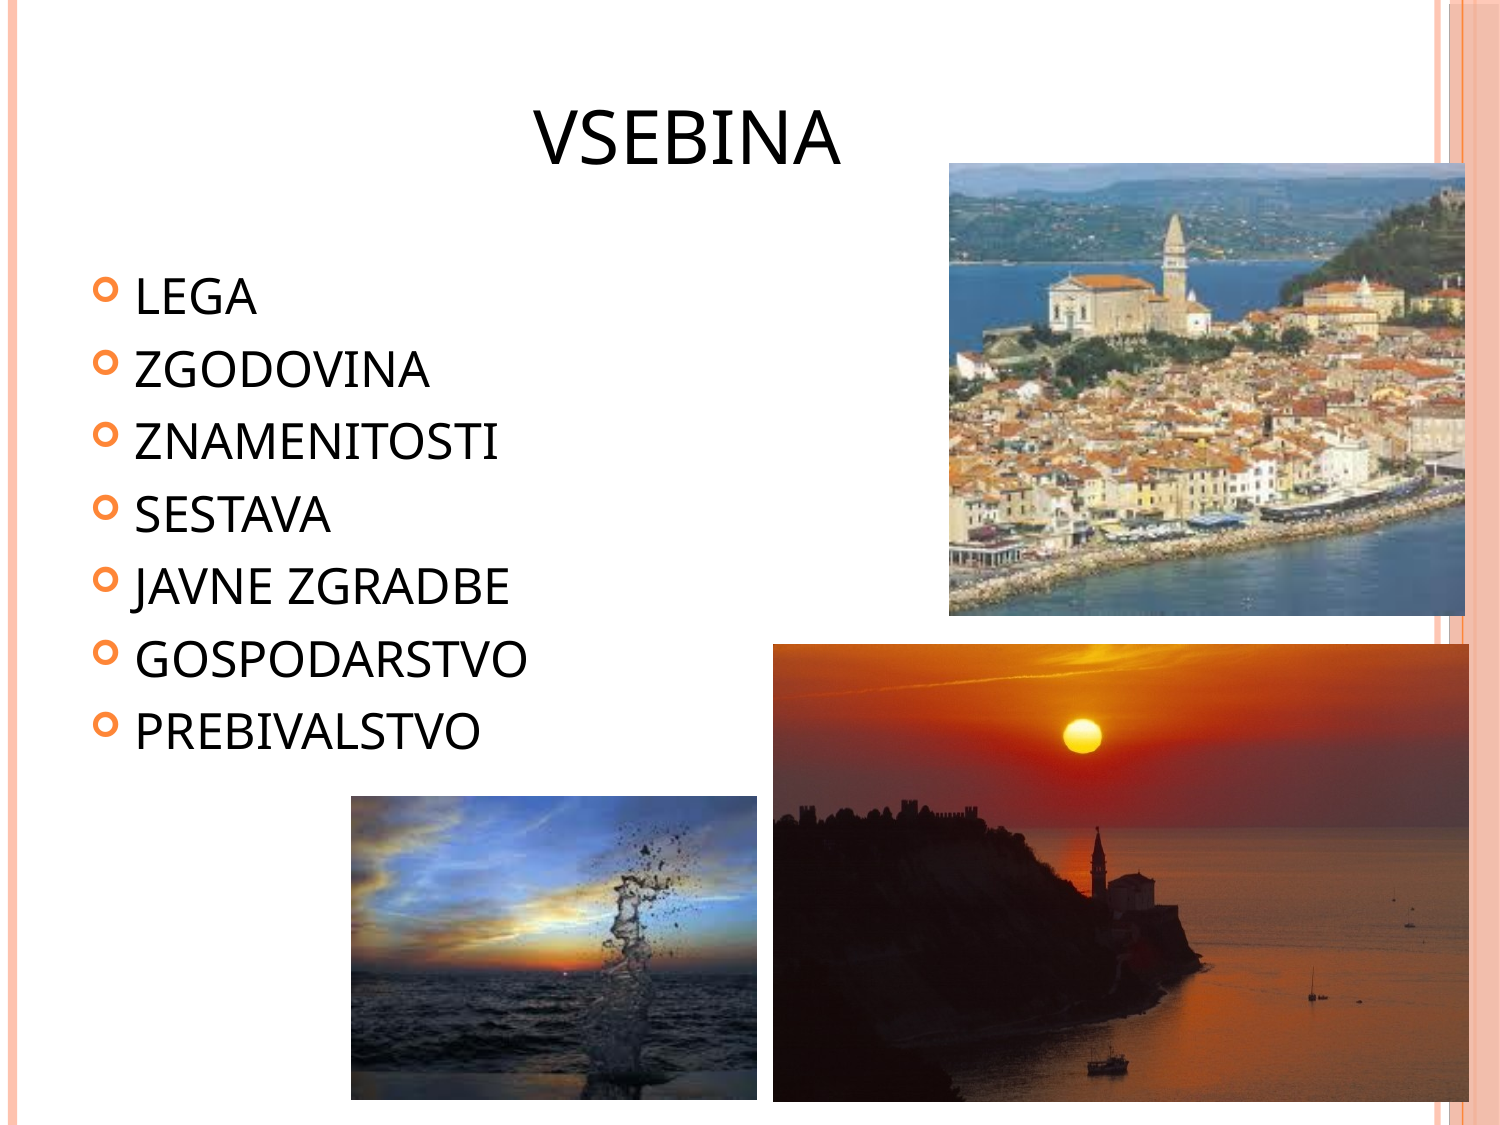

#
VSEBINA
LEGA
ZGODOVINA
ZNAMENITOSTI
SESTAVA
JAVNE ZGRADBE
GOSPODARSTVO
PREBIVALSTVO